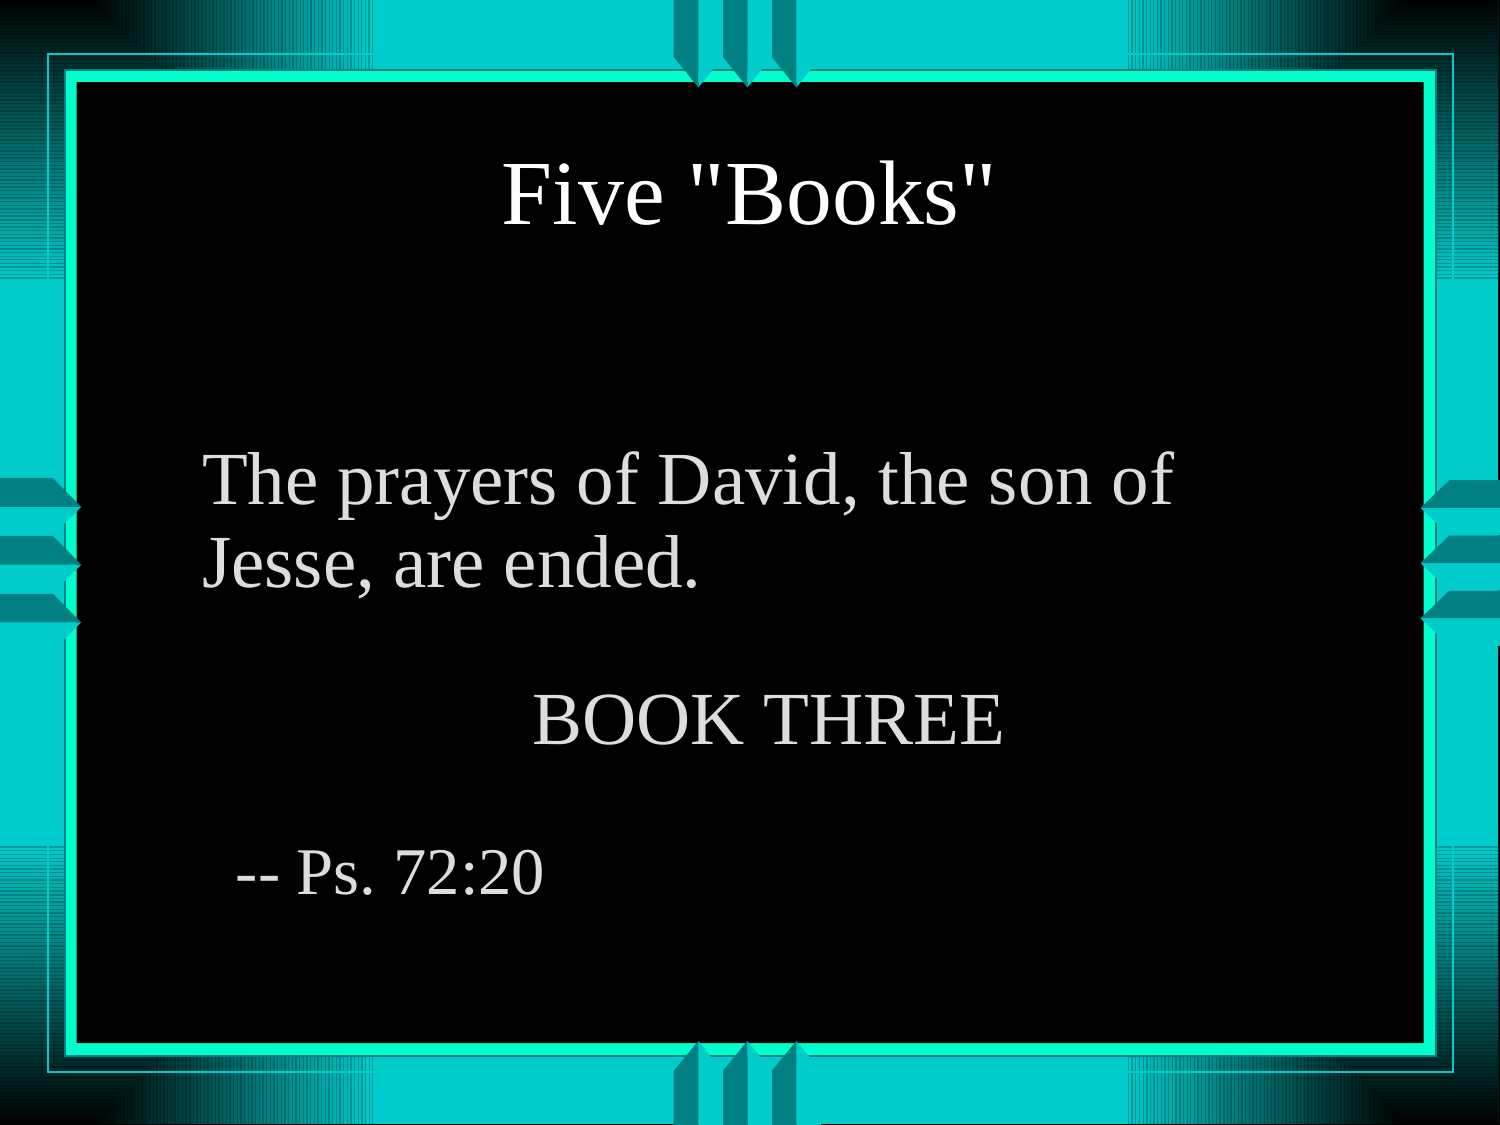

# Five "Books"
The prayers of David, the son of Jesse, are ended.
BOOK THREE
 -- Ps. 72:20